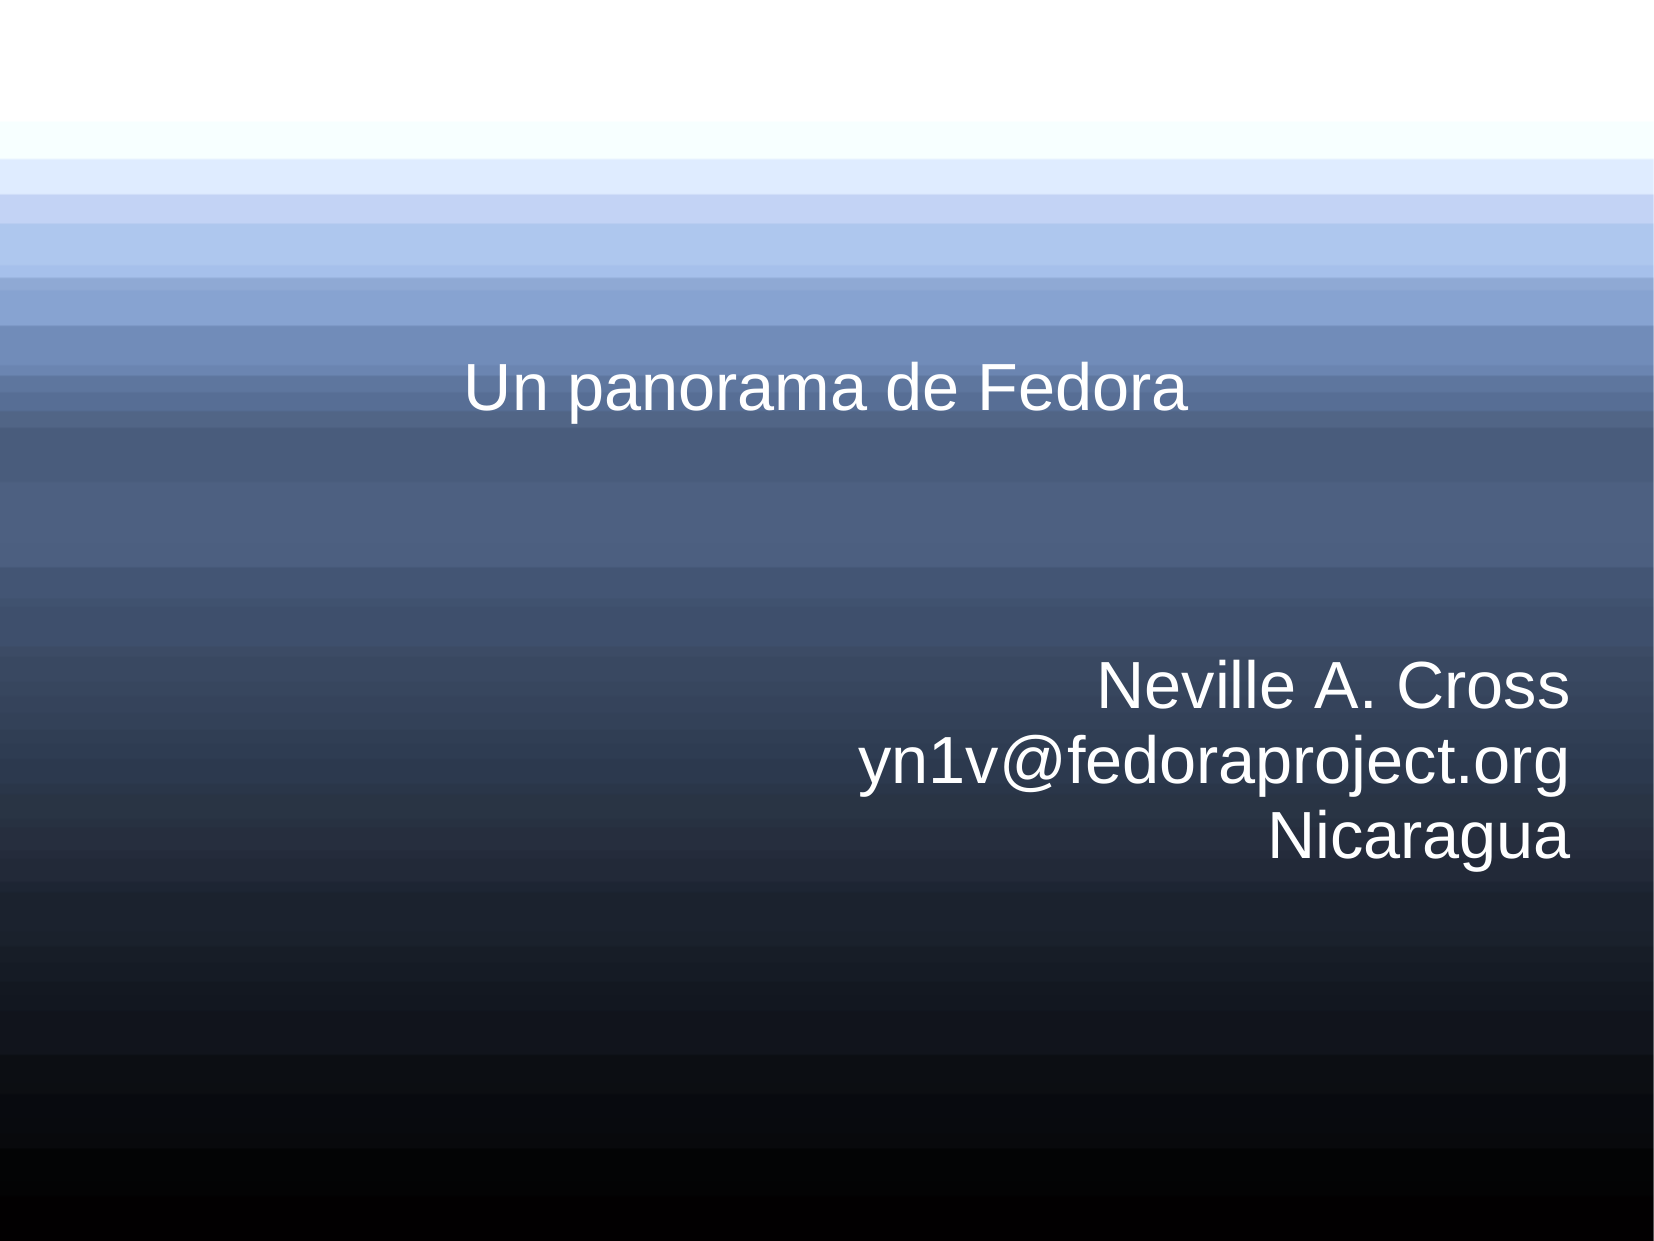

# Un panorama de Fedora
Neville A. Cross
yn1v@fedoraproject.org
Nicaragua